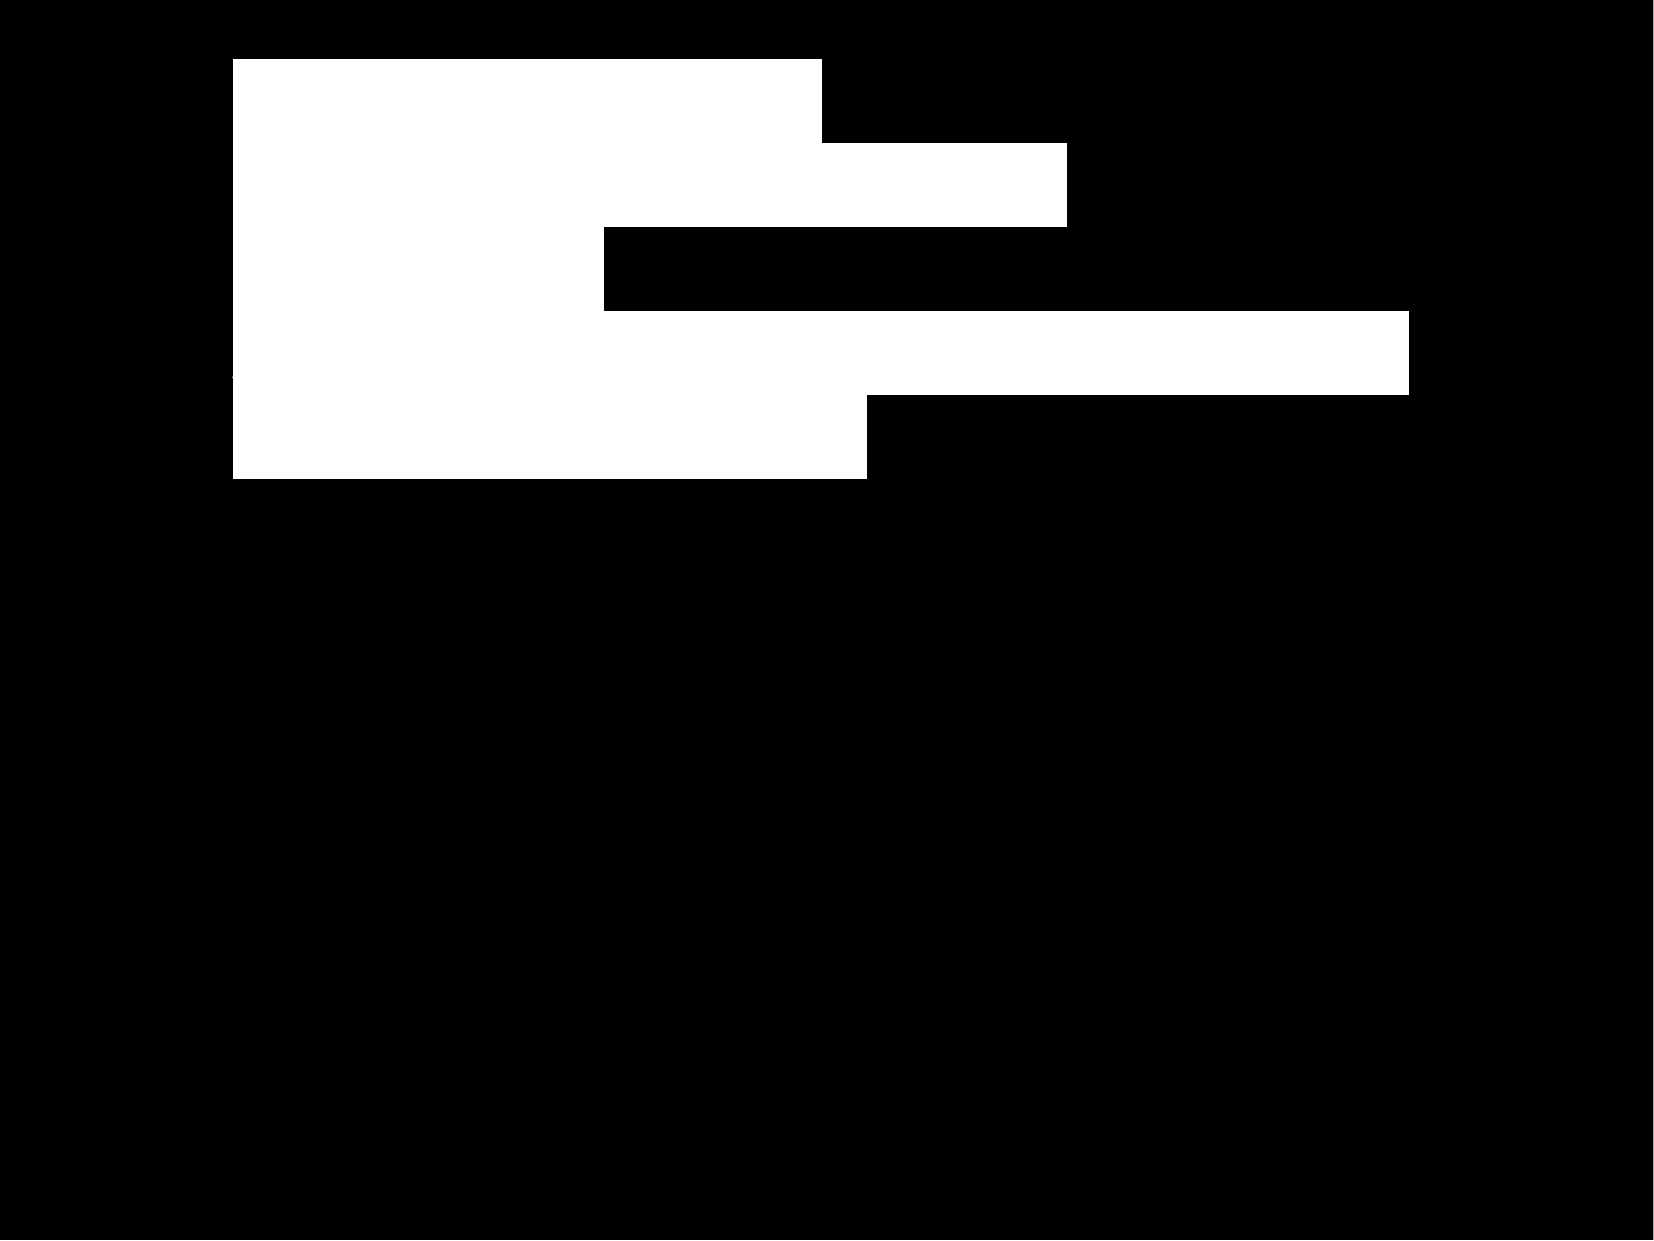

# Your love is in me
In my life and every song
That I sing!
And when I’m flying you’re the wind
Beneath my wings.